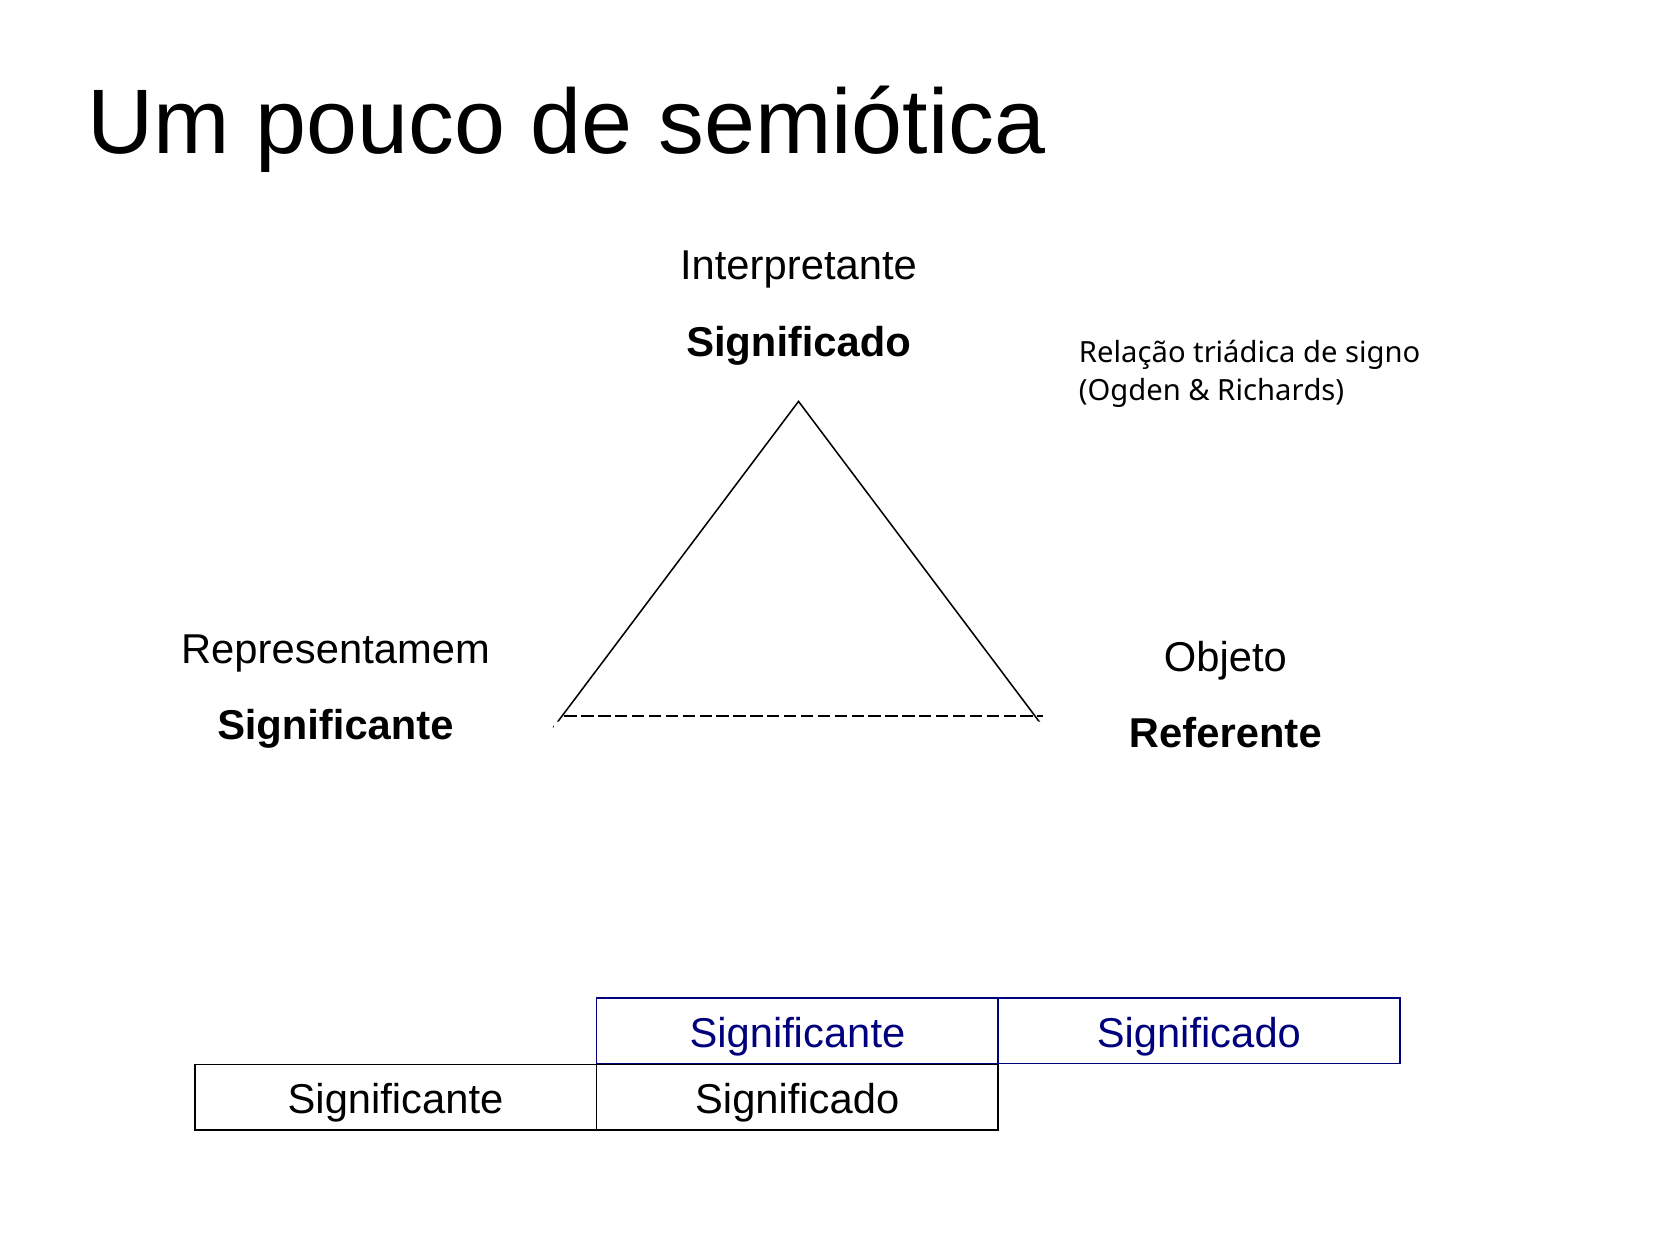

# Um pouco de semiótica
Interpretante
Significado
Relação triádica de signo
(Ogden & Richards)
Representamem
Significante
Objeto
Referente
Significante
Significado
Significante
Significado